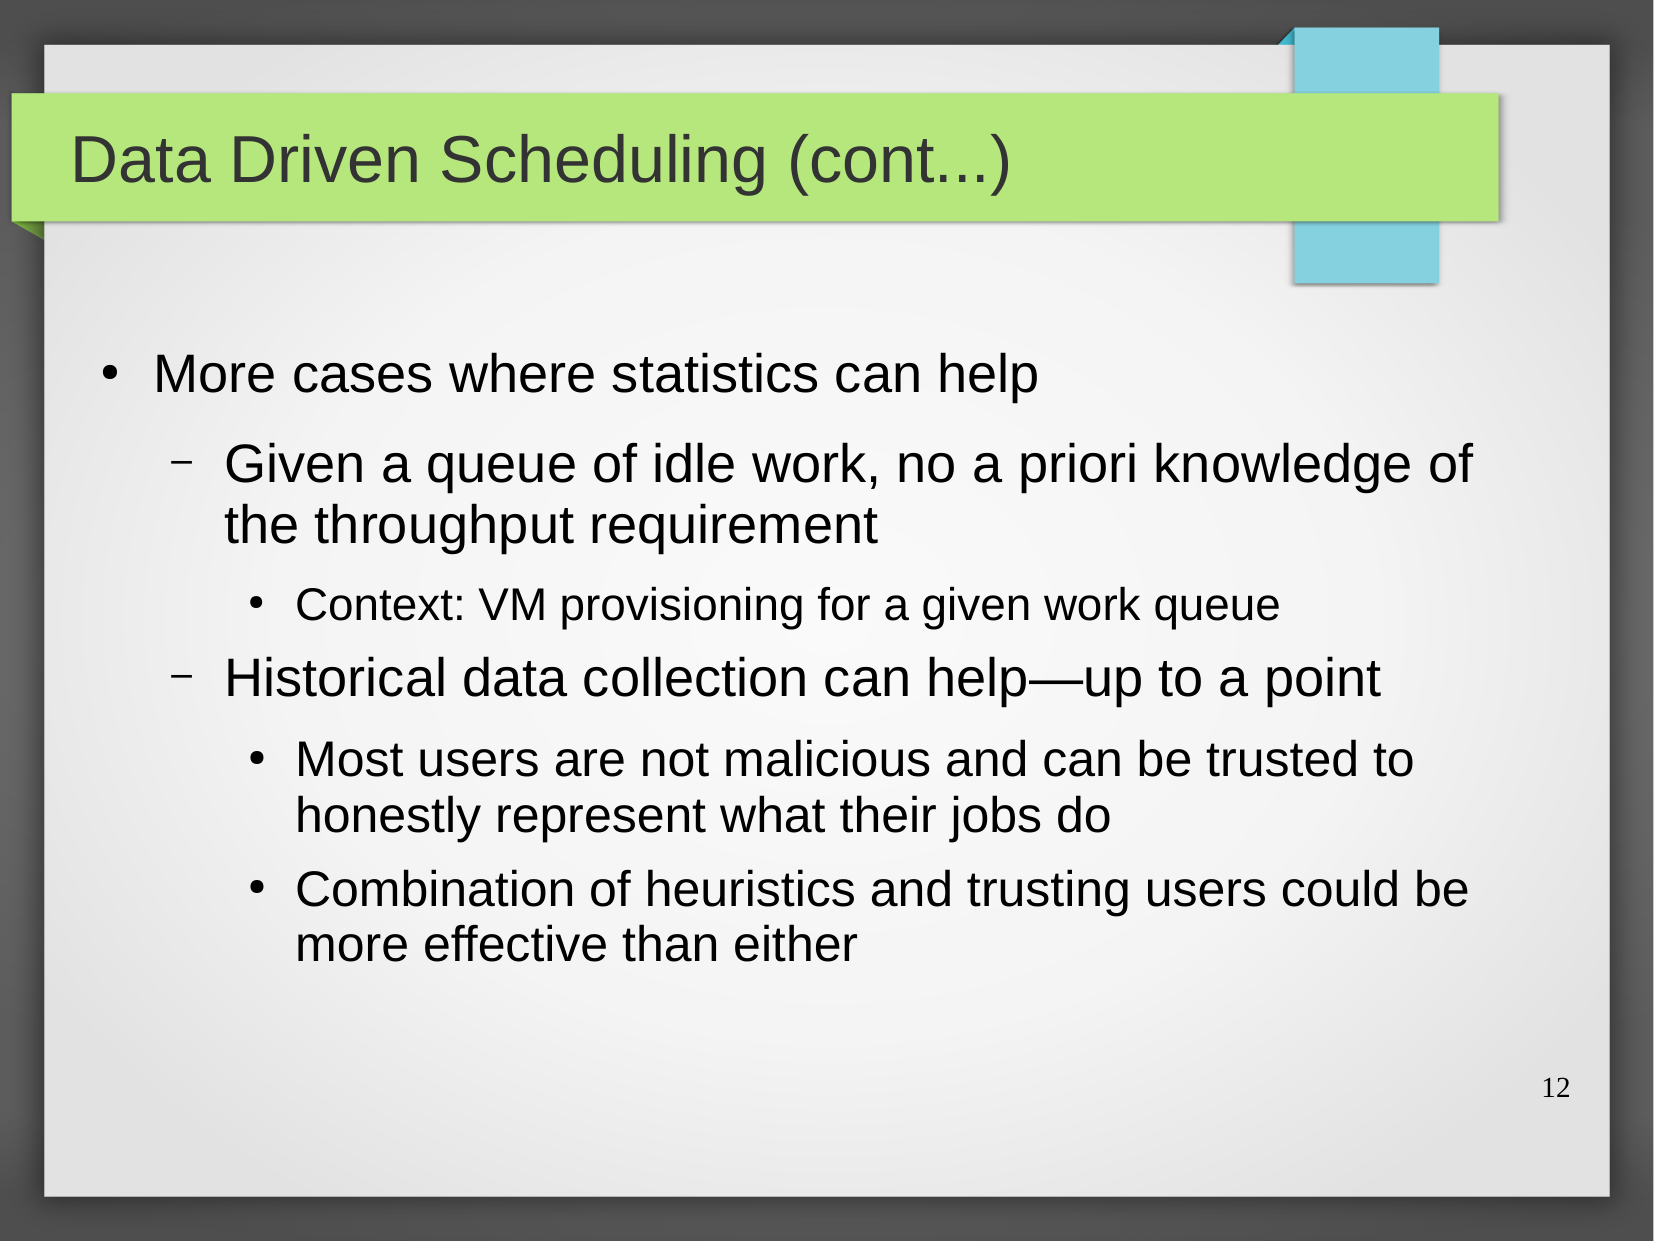

# Data Driven Scheduling (cont...)
More cases where statistics can help
Given a queue of idle work, no a priori knowledge of the throughput requirement
Context: VM provisioning for a given work queue
Historical data collection can help—up to a point
Most users are not malicious and can be trusted to honestly represent what their jobs do
Combination of heuristics and trusting users could be more effective than either
12